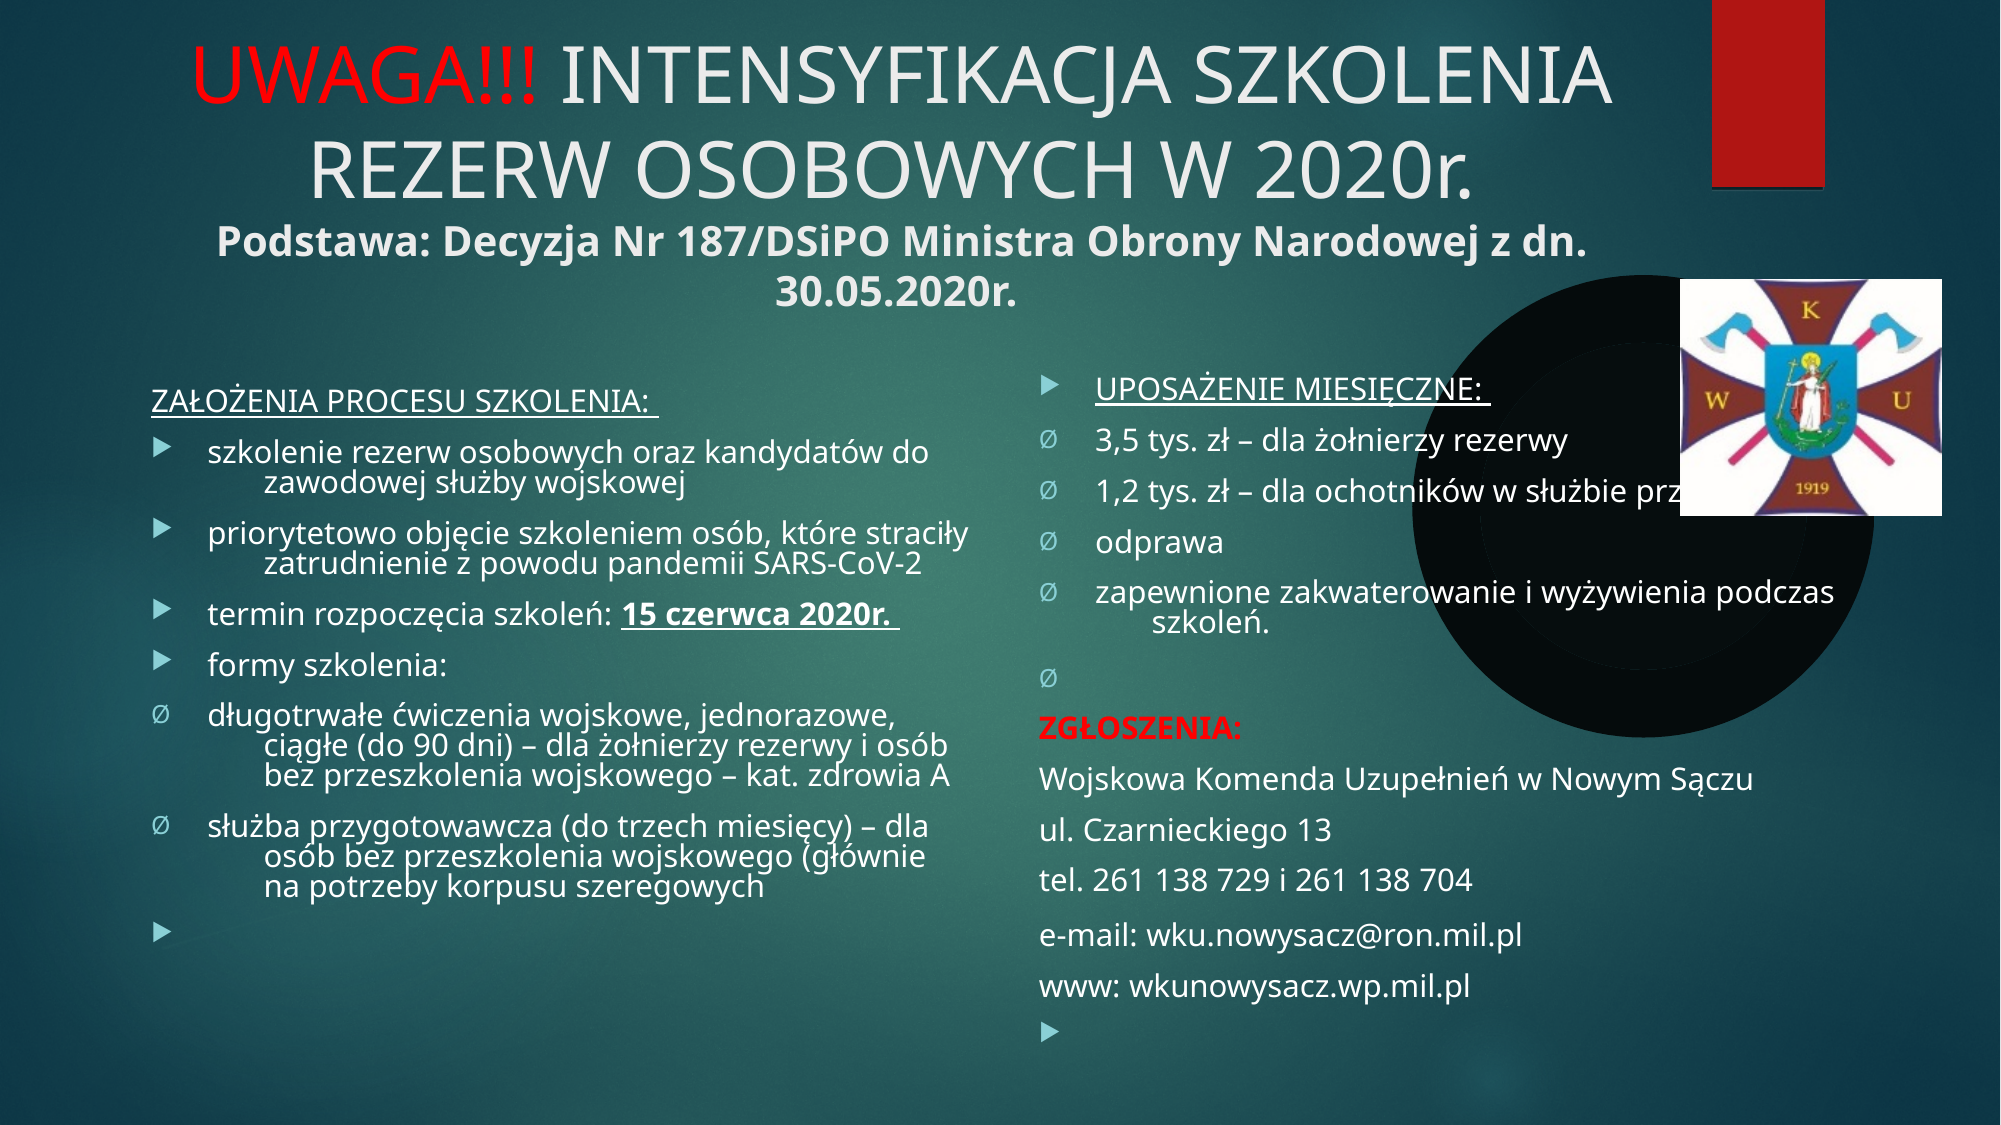

# UWAGA!!! INTENSYFIKACJA SZKOLENIA REZERW OSOBOWYCH W 2020r. Podstawa: Decyzja Nr 187/DSiPO Ministra Obrony Narodowej z dn. 30.05.2020r.
ZAŁOŻENIA PROCESU SZKOLENIA:
szkolenie rezerw osobowych oraz kandydatów do zawodowej służby wojskowej
priorytetowo objęcie szkoleniem osób, które straciły zatrudnienie z powodu pandemii SARS-CoV-2
termin rozpoczęcia szkoleń: 15 czerwca 2020r.
formy szkolenia:
długotrwałe ćwiczenia wojskowe, jednorazowe, ciągłe (do 90 dni) – dla żołnierzy rezerwy i osób bez przeszkolenia wojskowego – kat. zdrowia A
służba przygotowawcza (do trzech miesięcy) – dla osób bez przeszkolenia wojskowego (głównie na potrzeby korpusu szeregowych
UPOSAŻENIE MIESIĘCZNE:
3,5 tys. zł – dla żołnierzy rezerwy
1,2 tys. zł – dla ochotników w służbie przygotowawczej
odprawa
zapewnione zakwaterowanie i wyżywienia podczas szkoleń.
ZGŁOSZENIA:
Wojskowa Komenda Uzupełnień w Nowym Sączu
ul. Czarnieckiego 13
tel. 261 138 729 i 261 138 704
e-mail: wku.nowysacz@ron.mil.pl
www: wkunowysacz.wp.mil.pl